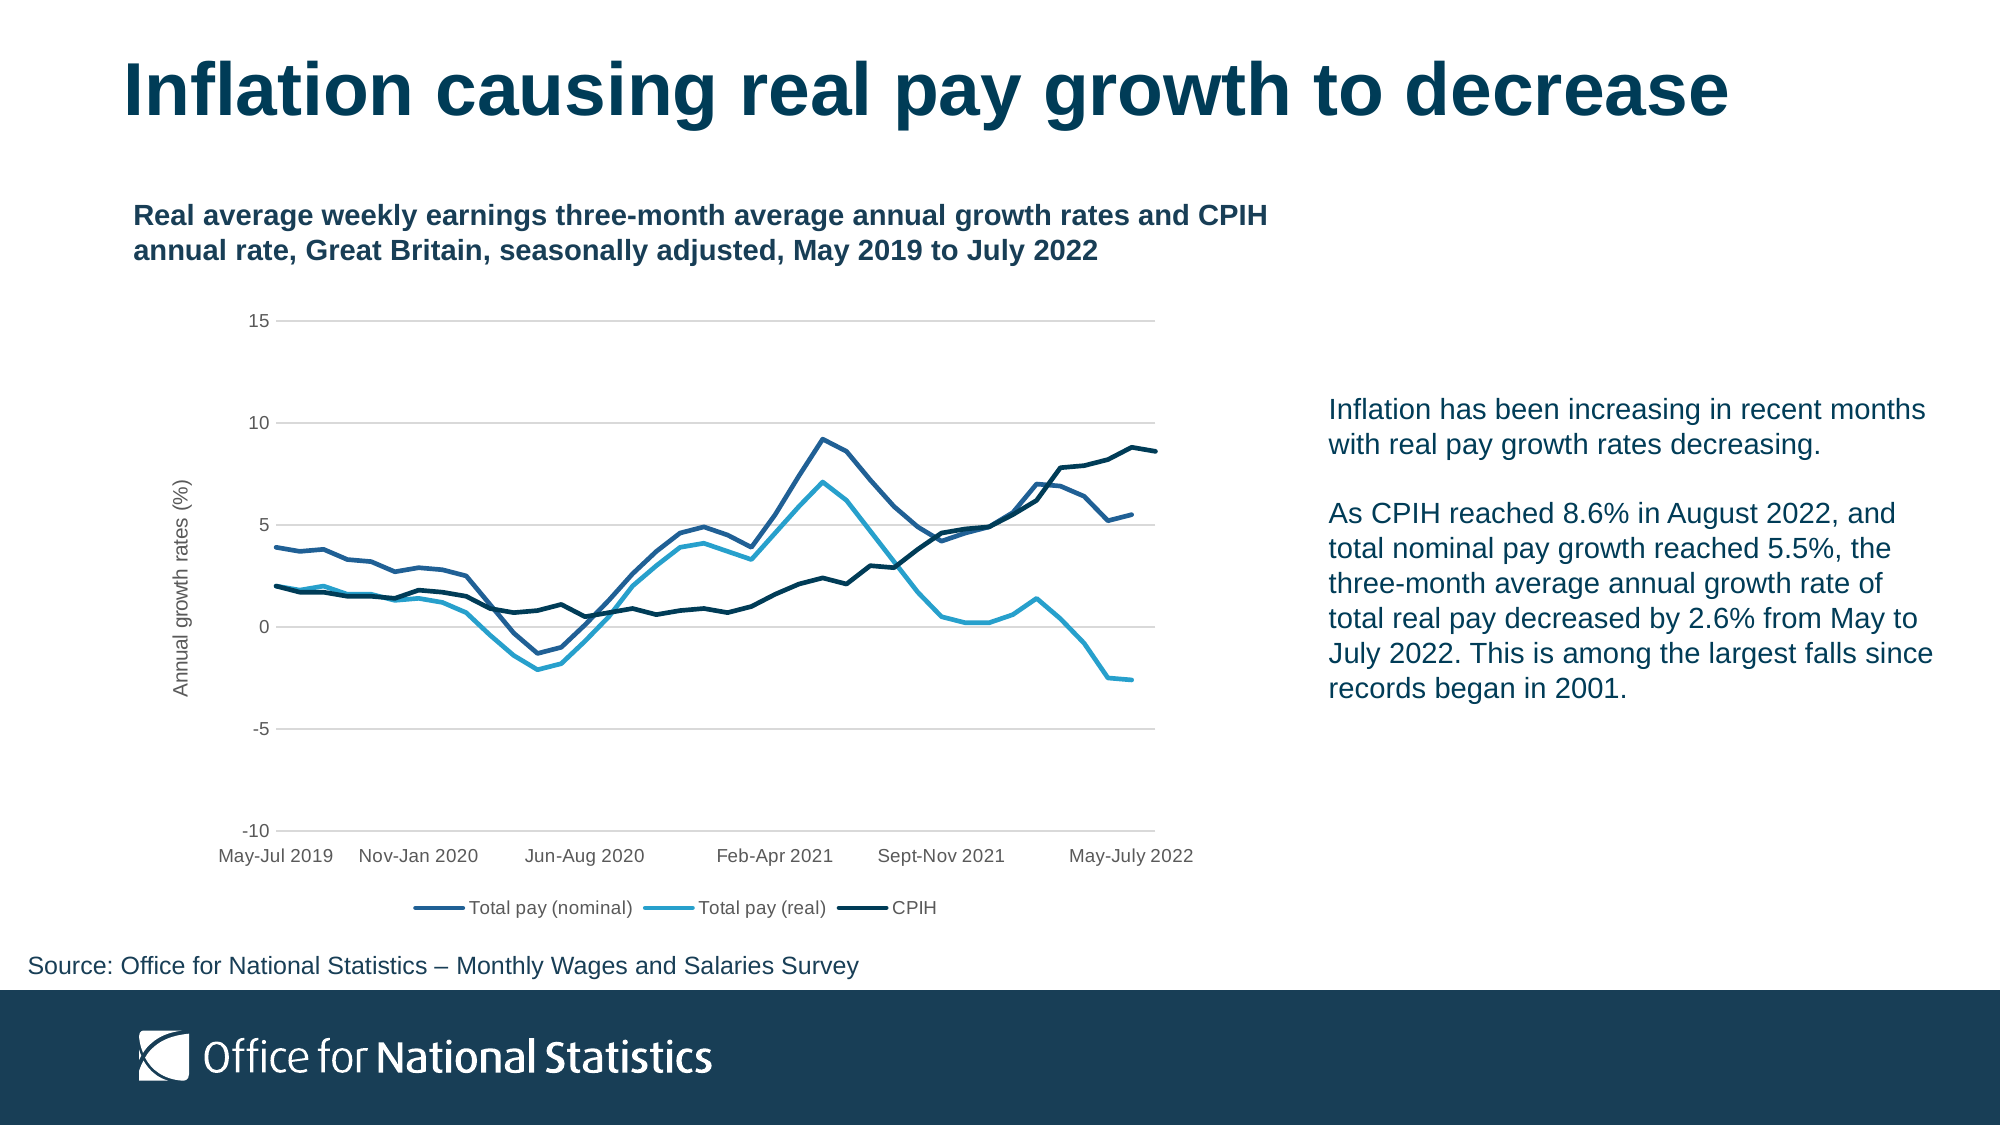

# Inflation causing real pay growth to decrease
Real average weekly earnings three-month average annual growth rates and CPIH annual rate, Great Britain, seasonally adjusted, May 2019 to July 2022
### Chart
| Category | Total pay (nominal) | Total pay (real) | CPIH |
|---|---|---|---|
| May-Jul 2019 | 3.9 | 2.0 | 2.0 |
| None | 3.7 | 1.8 | 1.7 |
| None | 3.8 | 2.0 | 1.7 |
| None | 3.3 | 1.6 | 1.5 |
| None | 3.2 | 1.6 | 1.5 |
| None | 2.7 | 1.3 | 1.4 |
| Nov-Jan 2020 | 2.9 | 1.4 | 1.8 |
| None | 2.8 | 1.2 | 1.7 |
| None | 2.5 | 0.7 | 1.5 |
| None | 1.1 | -0.4 | 0.9 |
| None | -0.3 | -1.4 | 0.7 |
| None | -1.3 | -2.1 | 0.8 |
| None | -1.0 | -1.8 | 1.1 |
| Jun-Aug 2020 | 0.1 | -0.7 | 0.5 |
| None | 1.3 | 0.5 | 0.7 |
| None | 2.6 | 2.0 | 0.9 |
| None | 3.7 | 3.0 | 0.6 |
| None | 4.6 | 3.9 | 0.8 |
| None | 4.9 | 4.1 | 0.9 |
| None | 4.5 | 3.7 | 0.7 |
| None | 3.9 | 3.3 | 1.0 |
| Feb-Apr 2021 | 5.5 | 4.6 | 1.6 |
| None | 7.4 | 5.9 | 2.1 |
| None | 9.2 | 7.1 | 2.4 |
| None | 8.6 | 6.2 | 2.1 |
| None | 7.2 | 4.7 | 3.0 |
| None | 5.9 | 3.2 | 2.9 |
| None | 4.9 | 1.7 | 3.8 |
| Sept-Nov 2021 | 4.2 | 0.5 | 4.6 |
| None | 4.6 | 0.2 | 4.8 |
| None | 4.9 | 0.2 | 4.9 |
| None | 5.6 | 0.6 | 5.5 |
| None | 7.0 | 1.4 | 6.2 |
| None | 6.9 | 0.4 | 7.8 |
| None | 6.4 | -0.8 | 7.9 |
| None | 5.2 | -2.5 | 8.2 |
| May-July 2022 | 5.5 | -2.6 | 8.8 |
| None | None | None | 8.6 |Inflation has been increasing in recent months with real pay growth rates decreasing.
As CPIH reached 8.6% in August 2022, and total nominal pay growth reached 5.5%, the three-month average annual growth rate of total real pay decreased by 2.6% from May to July 2022. This is among the largest falls since records began in 2001.
Source: Office for National Statistics – Monthly Wages and Salaries Survey